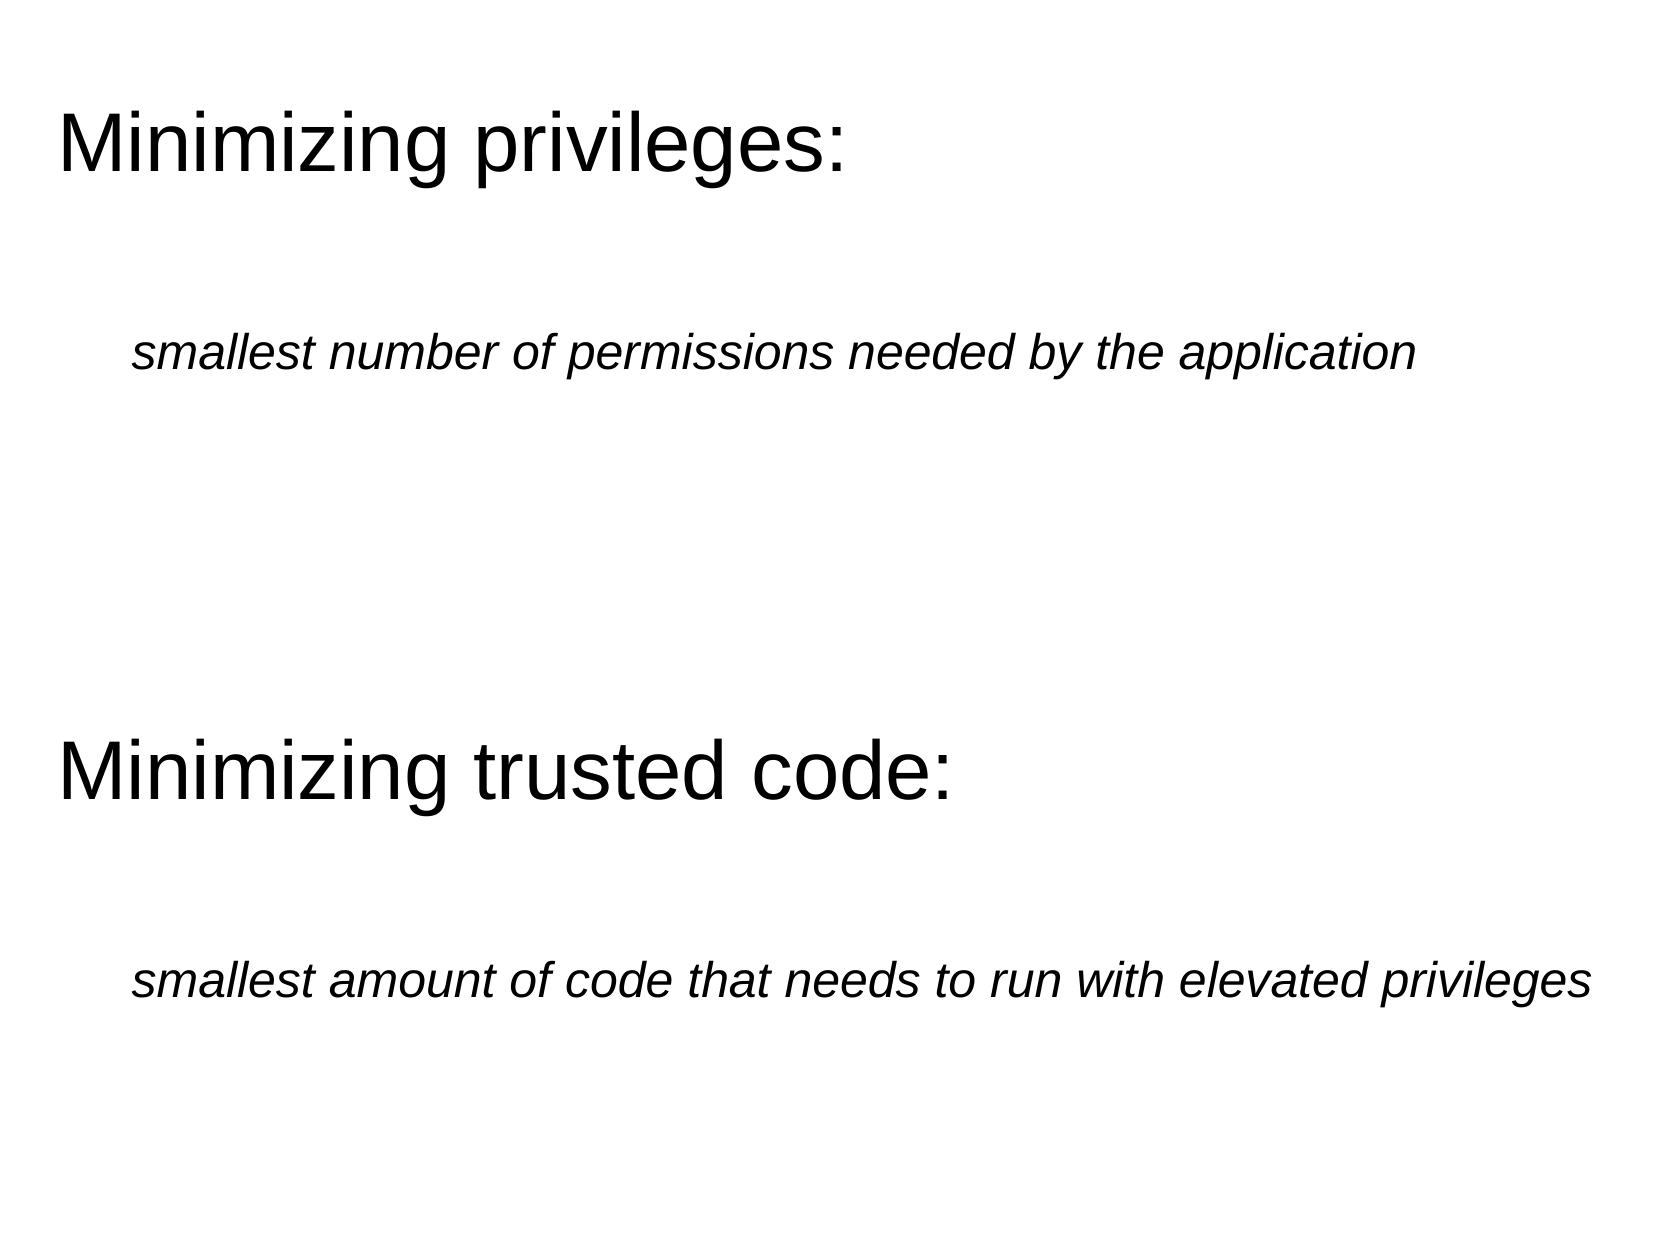

Minimizing privileges:
	smallest number of permissions needed by the application
Minimizing trusted code:
	smallest amount of code that needs to run with elevated privileges